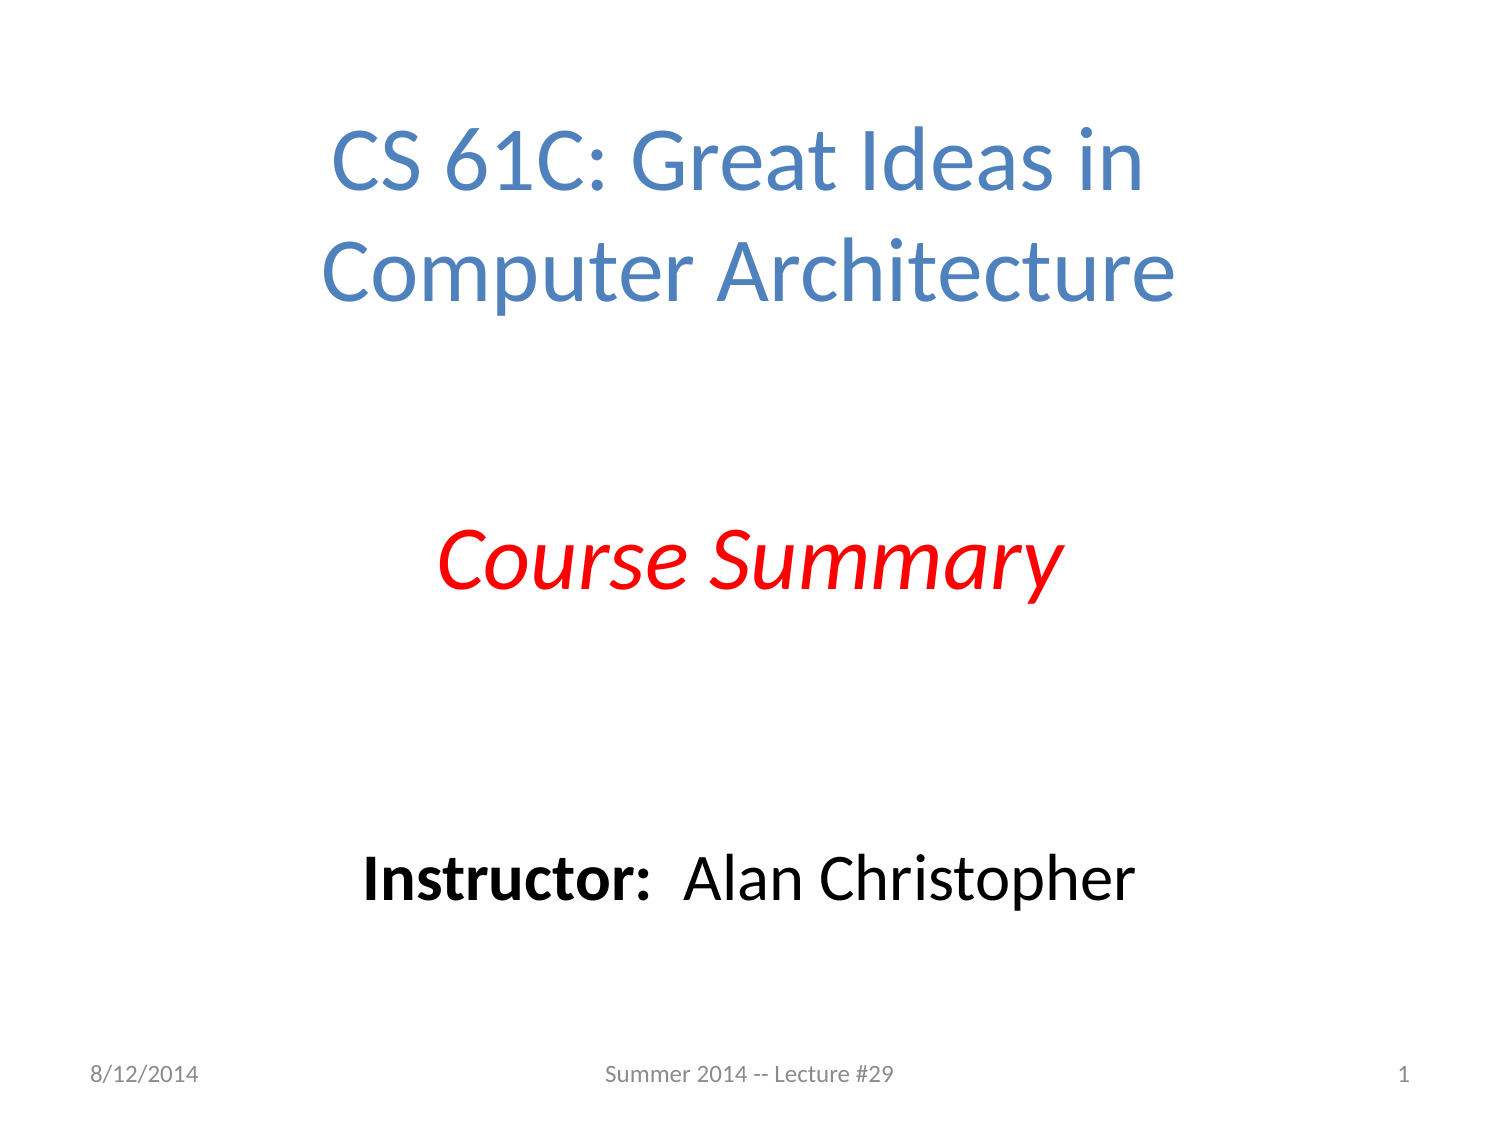

CS 61C: Great Ideas in
Computer Architecture
Course Summary
# Instructor: Alan Christopher
8/12/2014
Summer 2014 -- Lecture #29
1